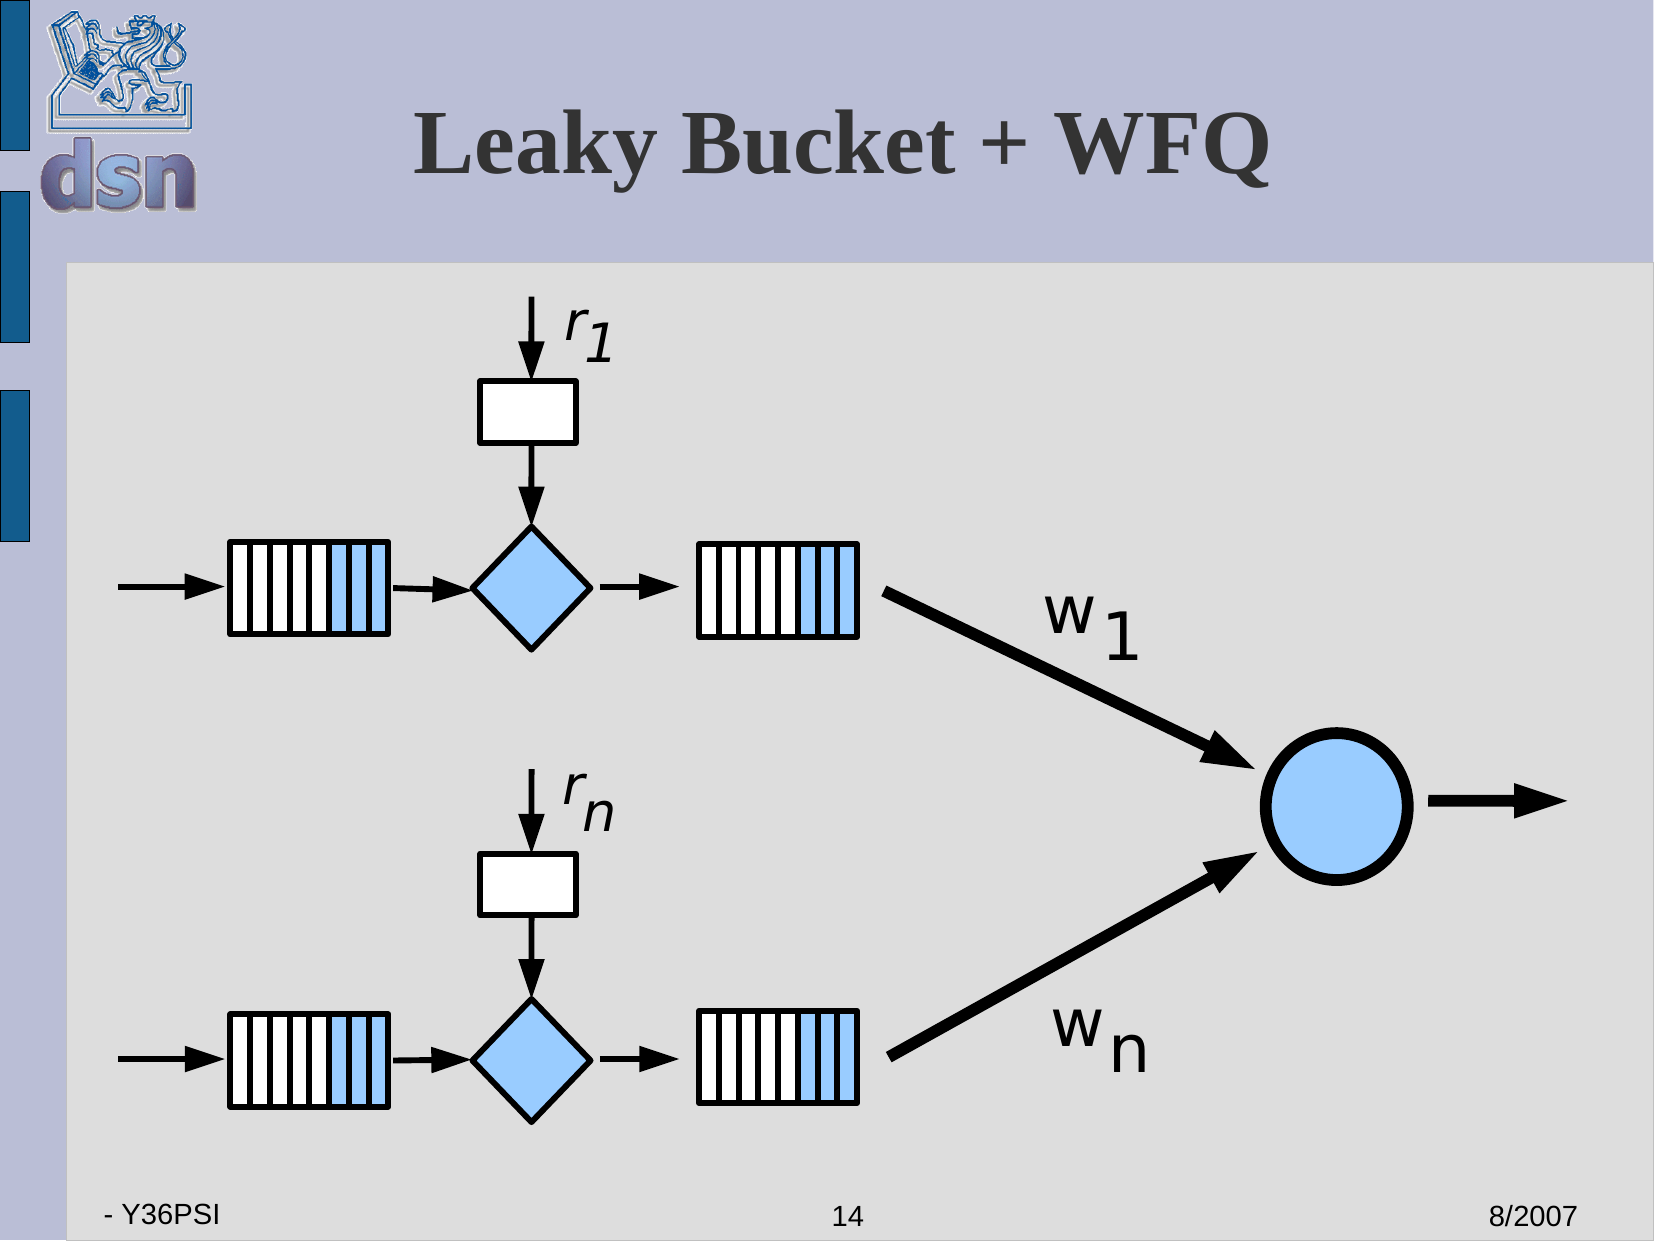

# Leaky Bucket + WFQ
r
1
w
1
r
n
w
n